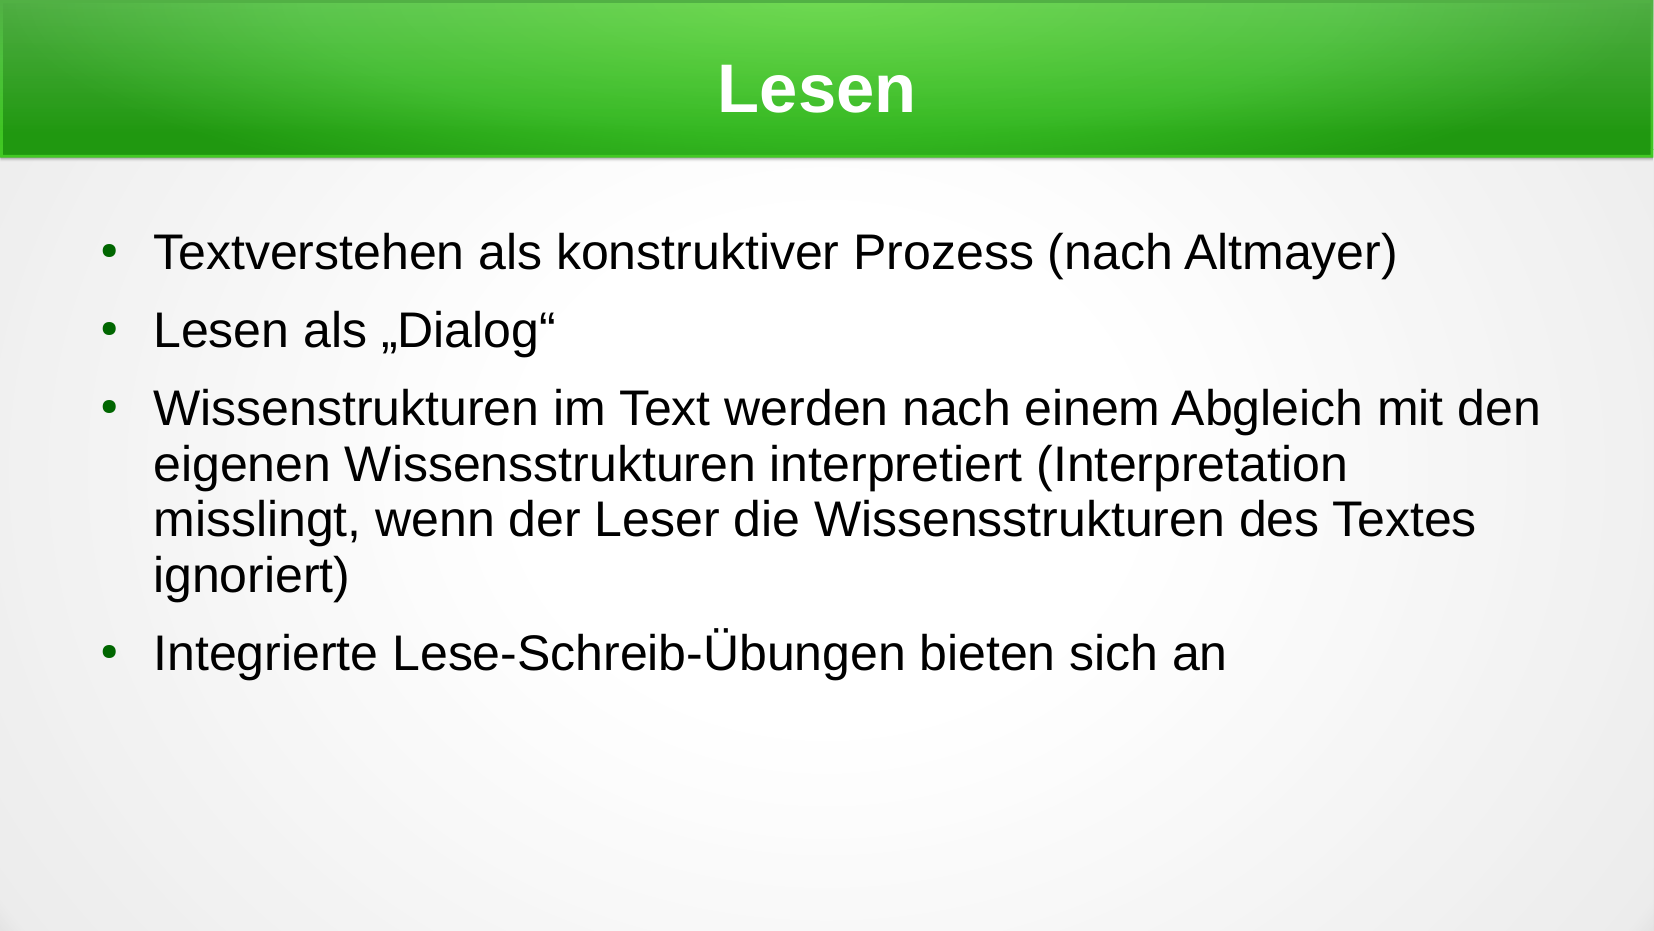

# Lesen
Textverstehen als konstruktiver Prozess (nach Altmayer)
Lesen als „Dialog“
Wissenstrukturen im Text werden nach einem Abgleich mit den eigenen Wissensstrukturen interpretiert (Interpretation misslingt, wenn der Leser die Wissensstrukturen des Textes ignoriert)
Integrierte Lese-Schreib-Übungen bieten sich an